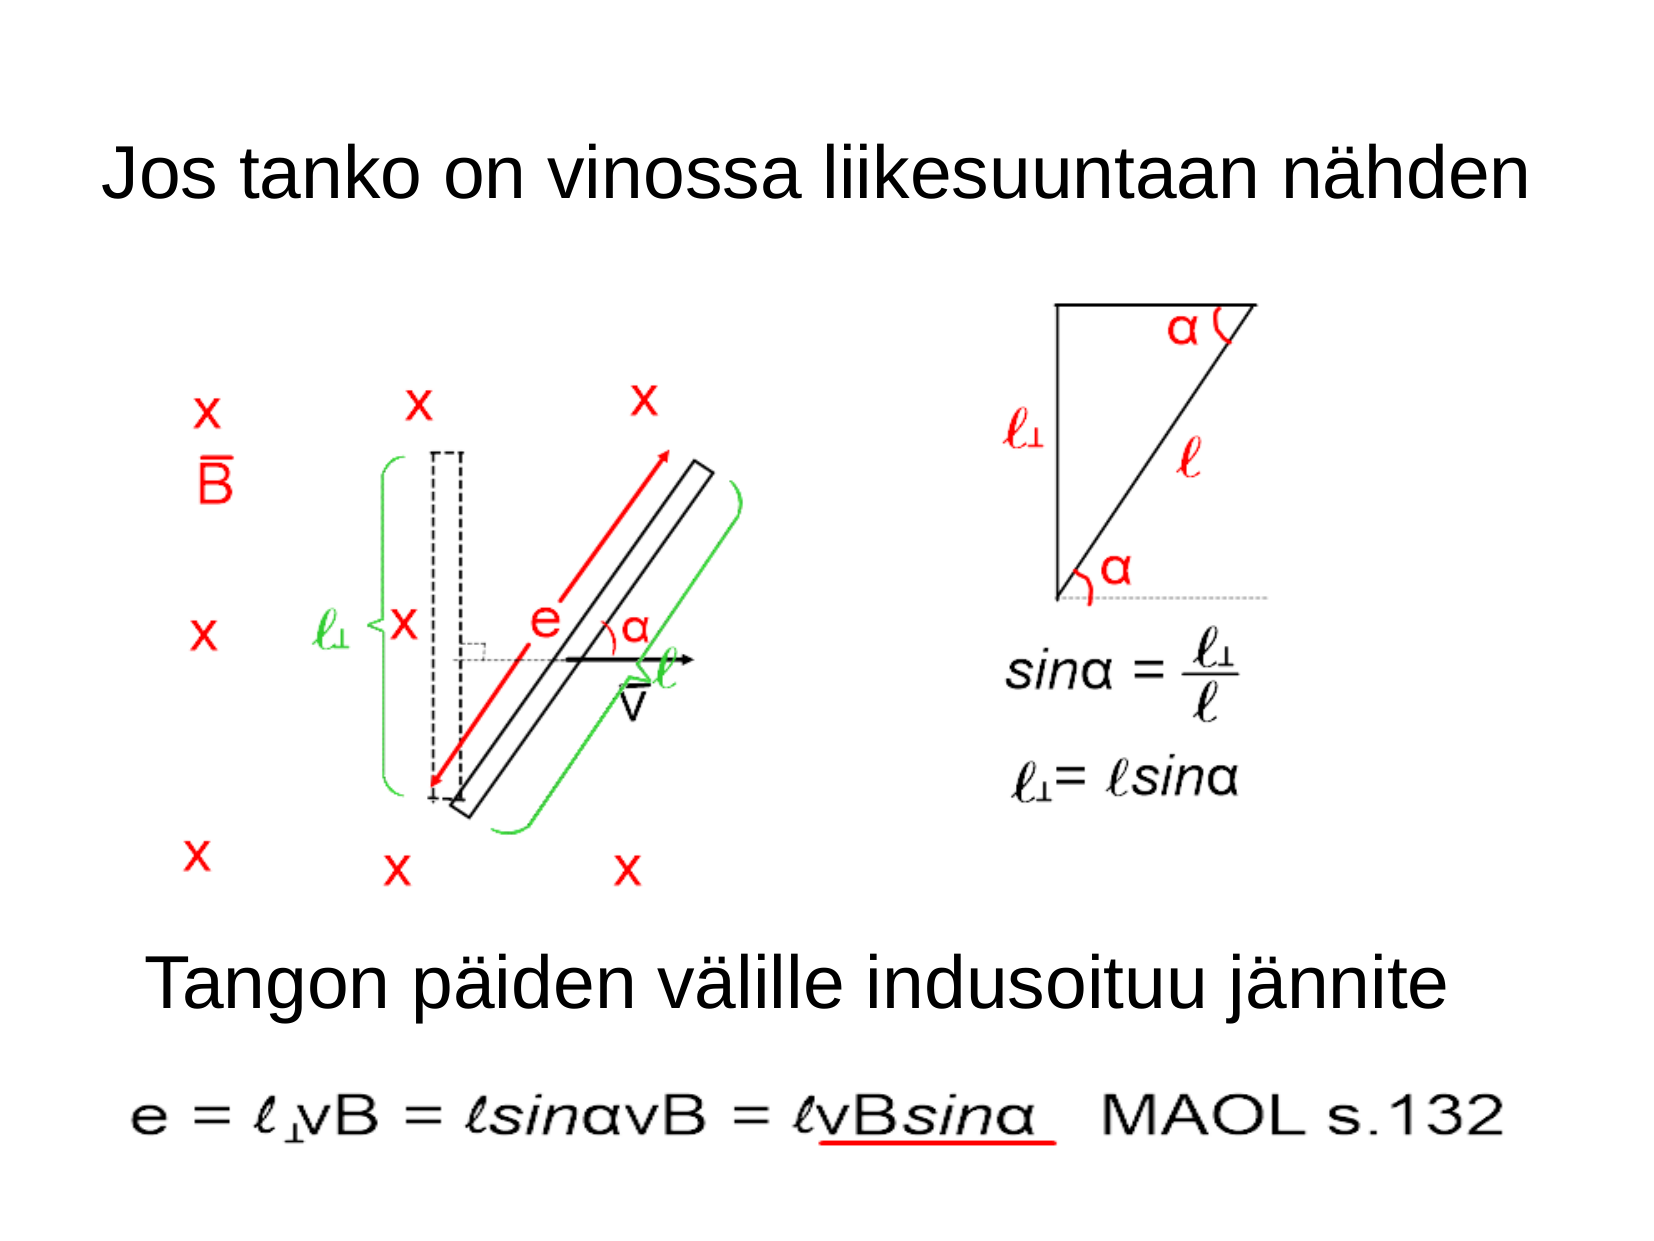

Jos tanko on vinossa liikesuuntaan nähden
Tangon päiden välille indusoituu jännite